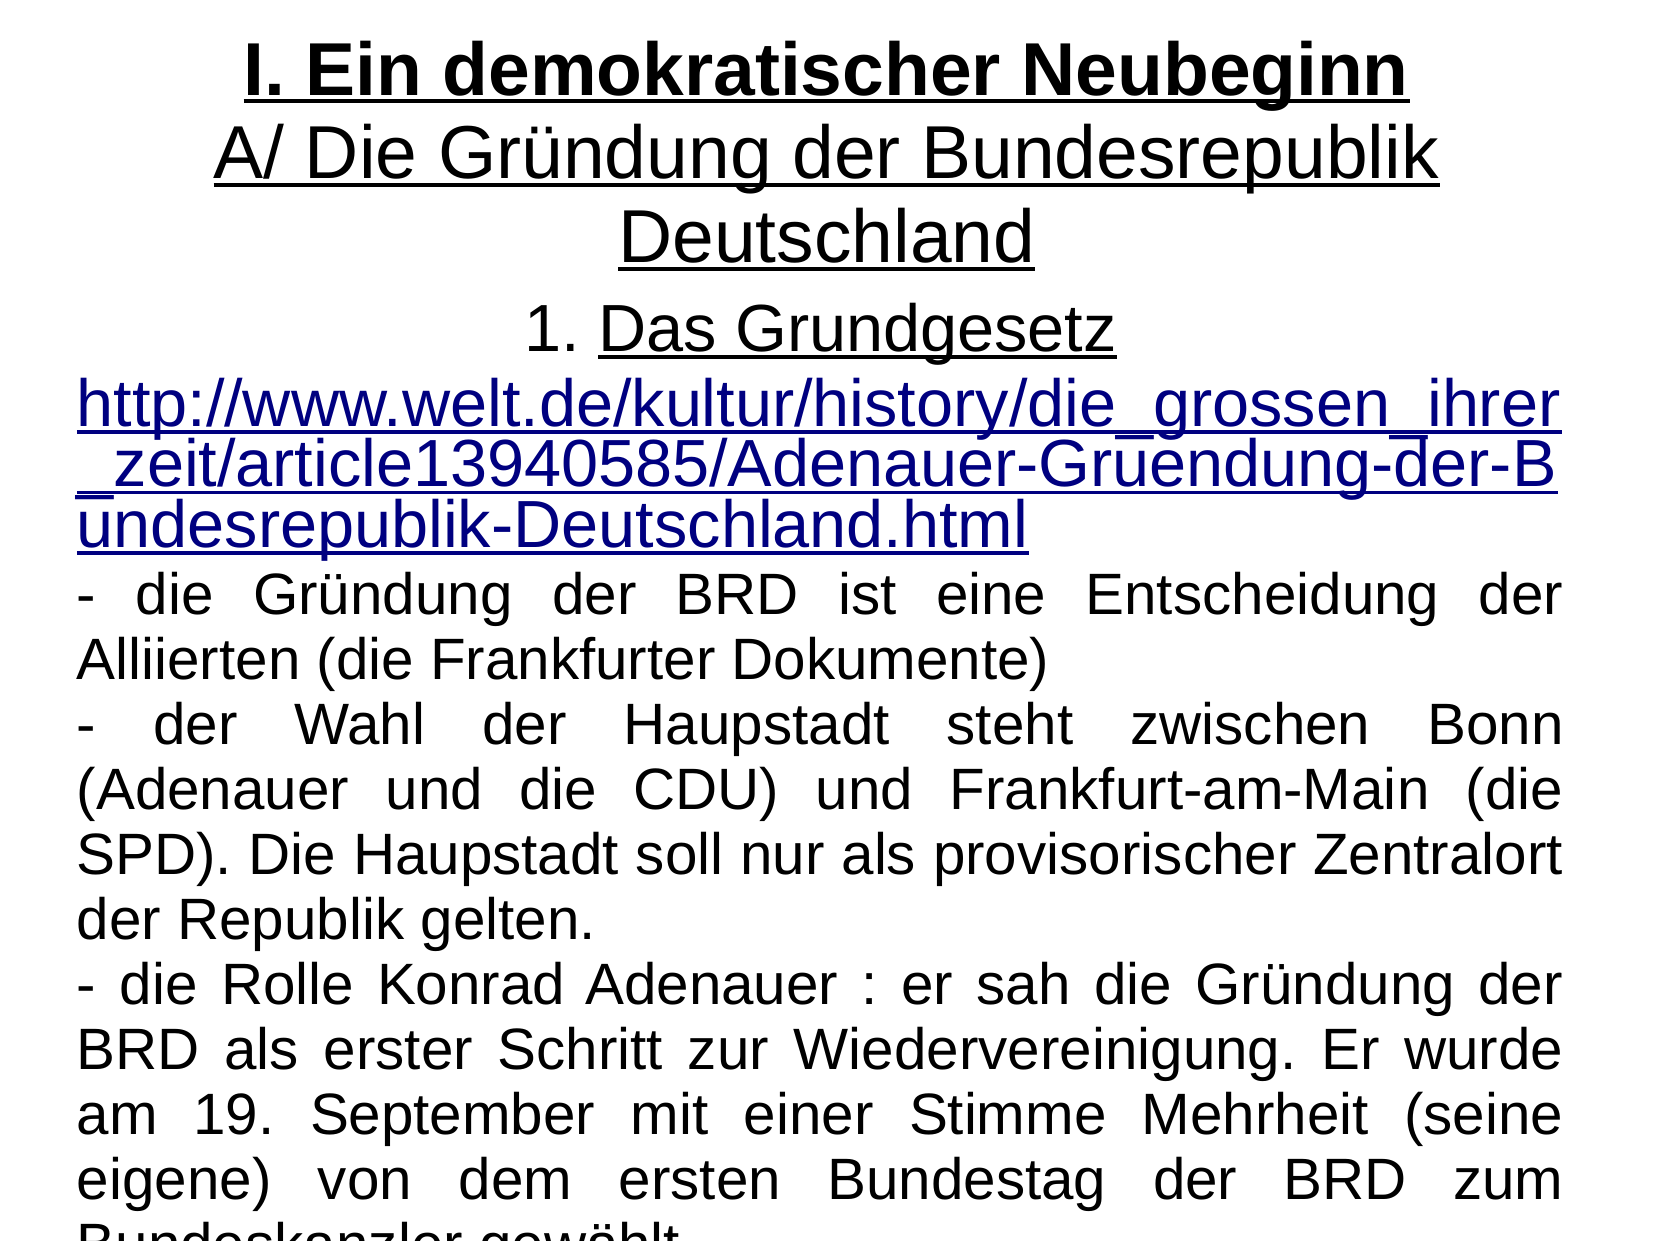

# I. Ein demokratischer Neubeginn A/ Die Gründung der Bundesrepublik Deutschland
1. Das Grundgesetz
http://www.welt.de/kultur/history/die_grossen_ihrer_zeit/article13940585/Adenauer-Gruendung-der-Bundesrepublik-Deutschland.html
- die Gründung der BRD ist eine Entscheidung der Alliierten (die Frankfurter Dokumente)
- der Wahl der Haupstadt steht zwischen Bonn (Adenauer und die CDU) und Frankfurt-am-Main (die SPD). Die Haupstadt soll nur als provisorischer Zentralort der Republik gelten.
- die Rolle Konrad Adenauer : er sah die Gründung der BRD als erster Schritt zur Wiedervereinigung. Er wurde am 19. September mit einer Stimme Mehrheit (seine eigene) von dem ersten Bundestag der BRD zum Bundeskanzler gewählt.